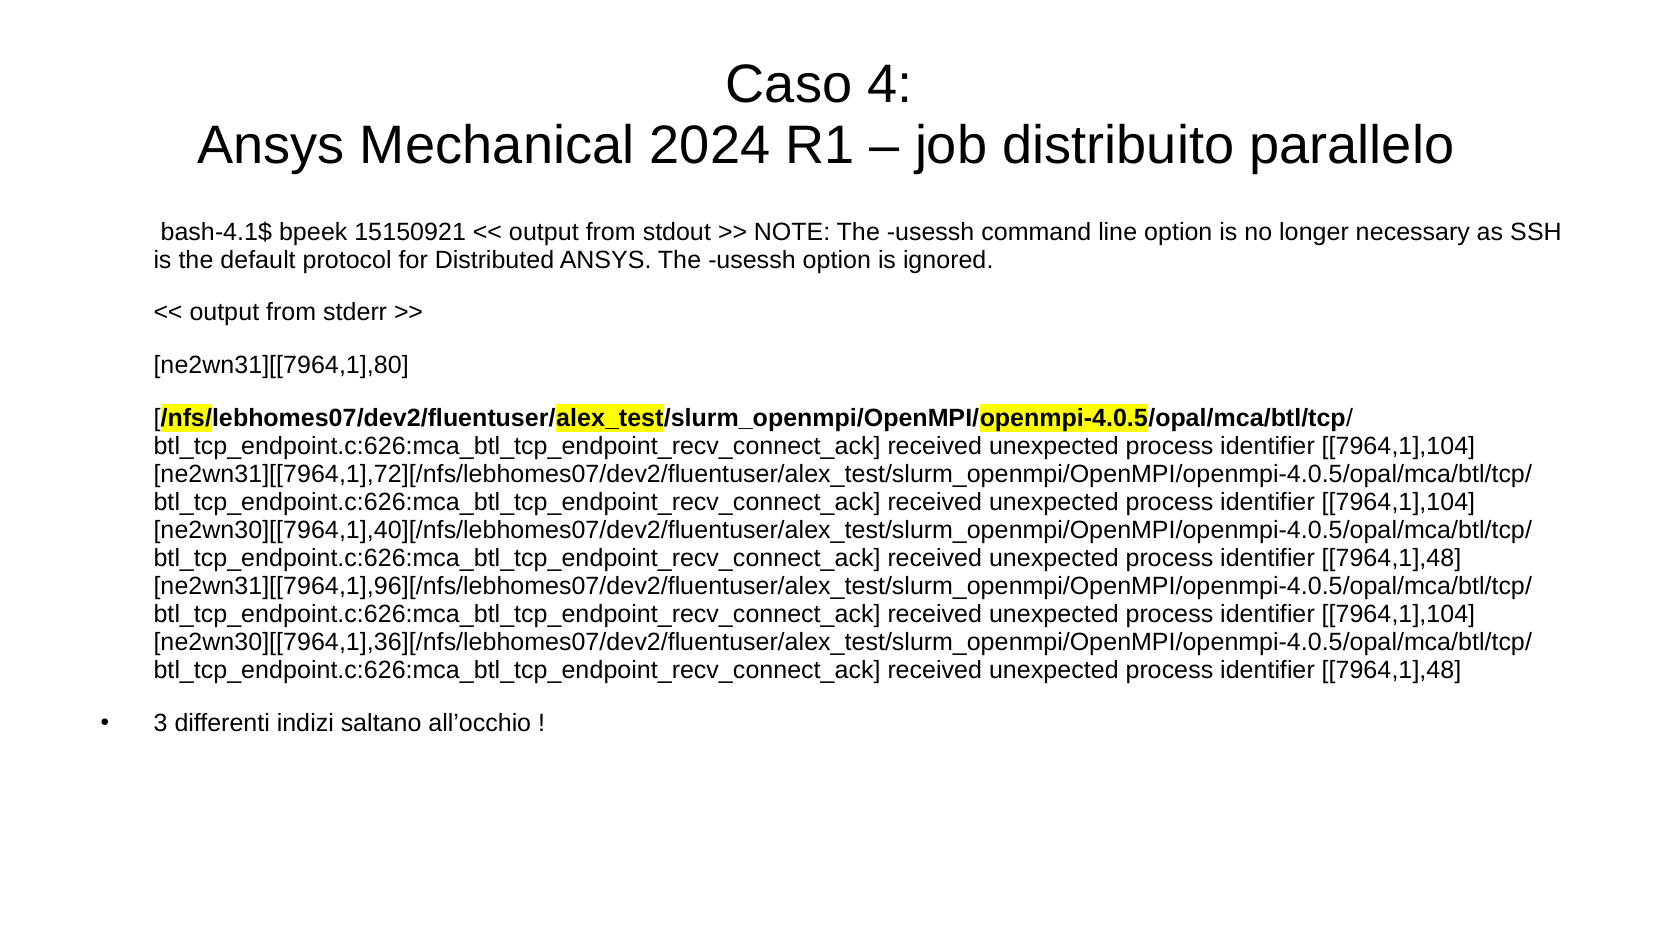

# Caso 4: Ansys Mechanical 2024 R1 – job distribuito parallelo
 bash-4.1$ bpeek 15150921 << output from stdout >> NOTE: The -usessh command line option is no longer necessary as SSH is the default protocol for Distributed ANSYS. The -usessh option is ignored.
<< output from stderr >>
[ne2wn31][[7964,1],80]
[/nfs/lebhomes07/dev2/fluentuser/alex_test/slurm_openmpi/OpenMPI/openmpi-4.0.5/opal/mca/btl/tcp/btl_tcp_endpoint.c:626:mca_btl_tcp_endpoint_recv_connect_ack] received unexpected process identifier [[7964,1],104] [ne2wn31][[7964,1],72][/nfs/lebhomes07/dev2/fluentuser/alex_test/slurm_openmpi/OpenMPI/openmpi-4.0.5/opal/mca/btl/tcp/btl_tcp_endpoint.c:626:mca_btl_tcp_endpoint_recv_connect_ack] received unexpected process identifier [[7964,1],104] [ne2wn30][[7964,1],40][/nfs/lebhomes07/dev2/fluentuser/alex_test/slurm_openmpi/OpenMPI/openmpi-4.0.5/opal/mca/btl/tcp/btl_tcp_endpoint.c:626:mca_btl_tcp_endpoint_recv_connect_ack] received unexpected process identifier [[7964,1],48] [ne2wn31][[7964,1],96][/nfs/lebhomes07/dev2/fluentuser/alex_test/slurm_openmpi/OpenMPI/openmpi-4.0.5/opal/mca/btl/tcp/btl_tcp_endpoint.c:626:mca_btl_tcp_endpoint_recv_connect_ack] received unexpected process identifier [[7964,1],104] [ne2wn30][[7964,1],36][/nfs/lebhomes07/dev2/fluentuser/alex_test/slurm_openmpi/OpenMPI/openmpi-4.0.5/opal/mca/btl/tcp/btl_tcp_endpoint.c:626:mca_btl_tcp_endpoint_recv_connect_ack] received unexpected process identifier [[7964,1],48]
3 differenti indizi saltano all’occhio !